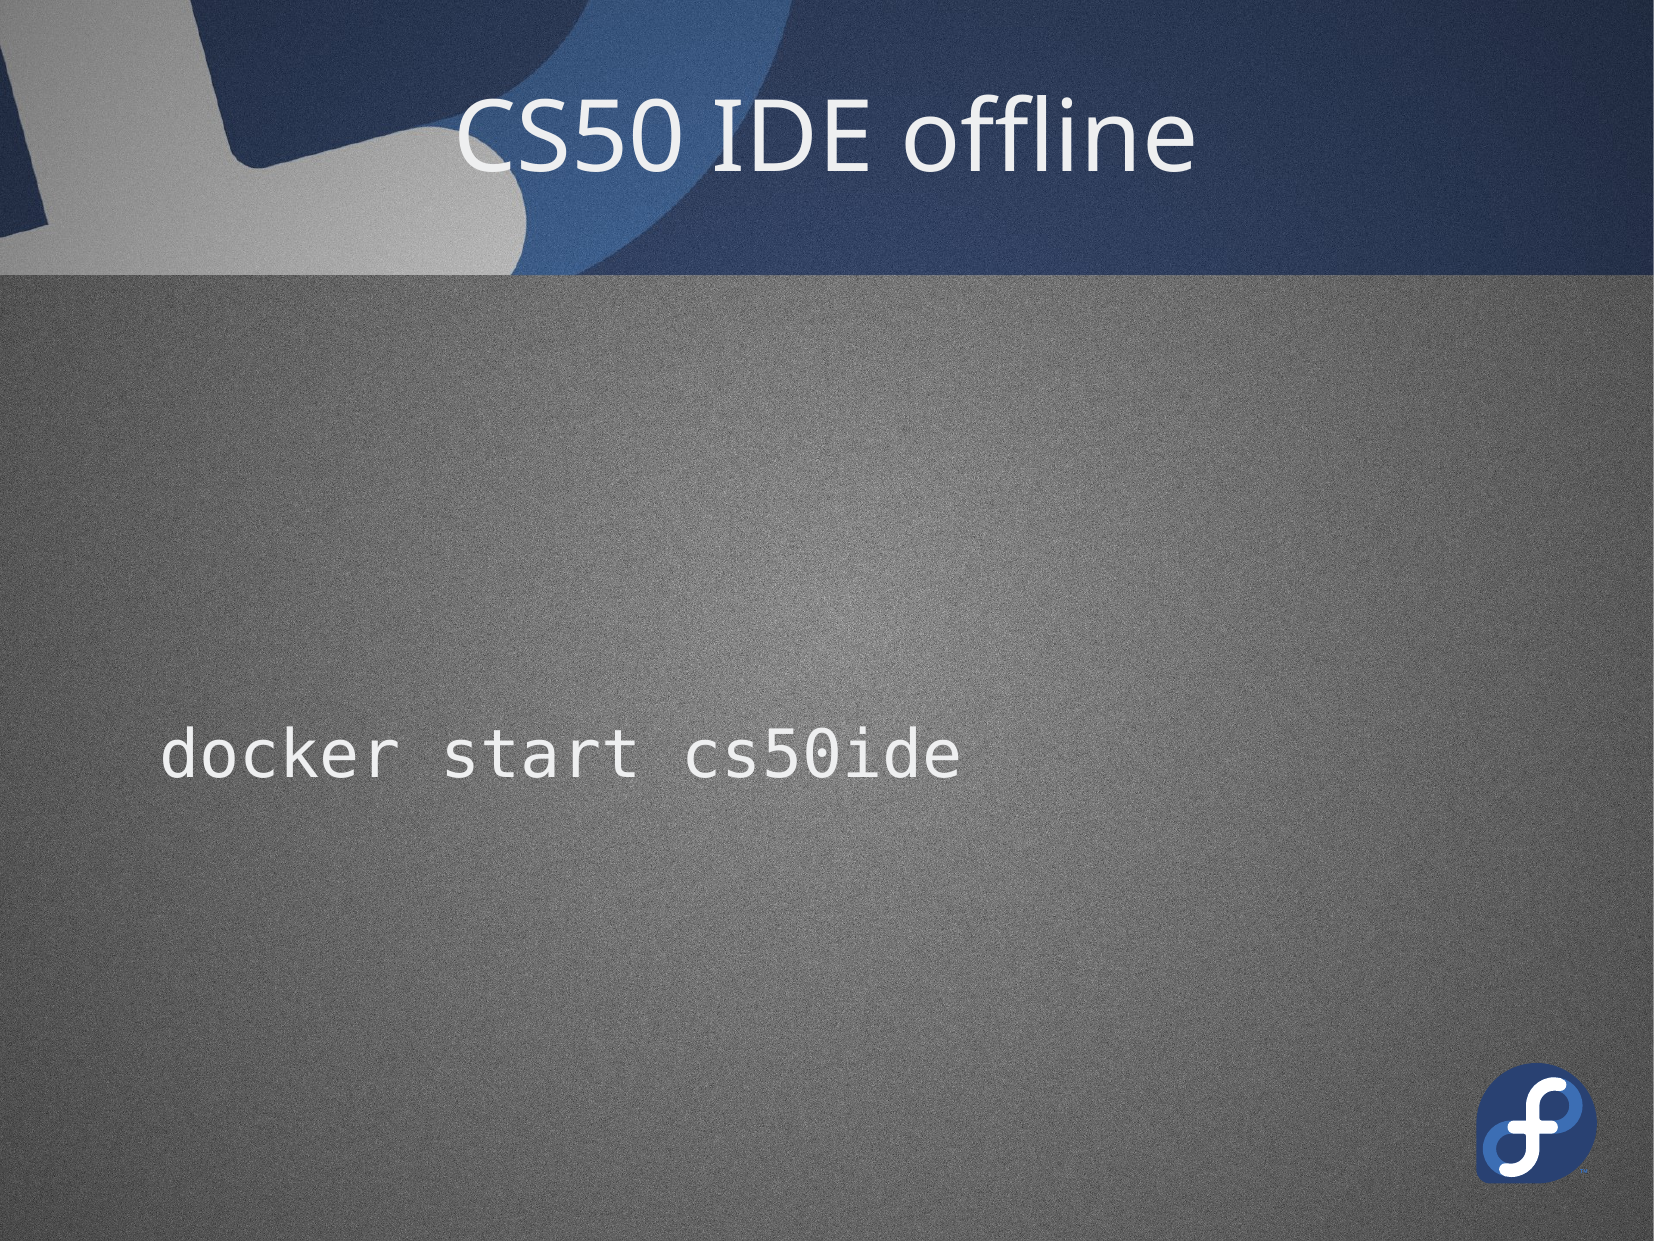

# CS50 IDE offline
docker start cs50ide